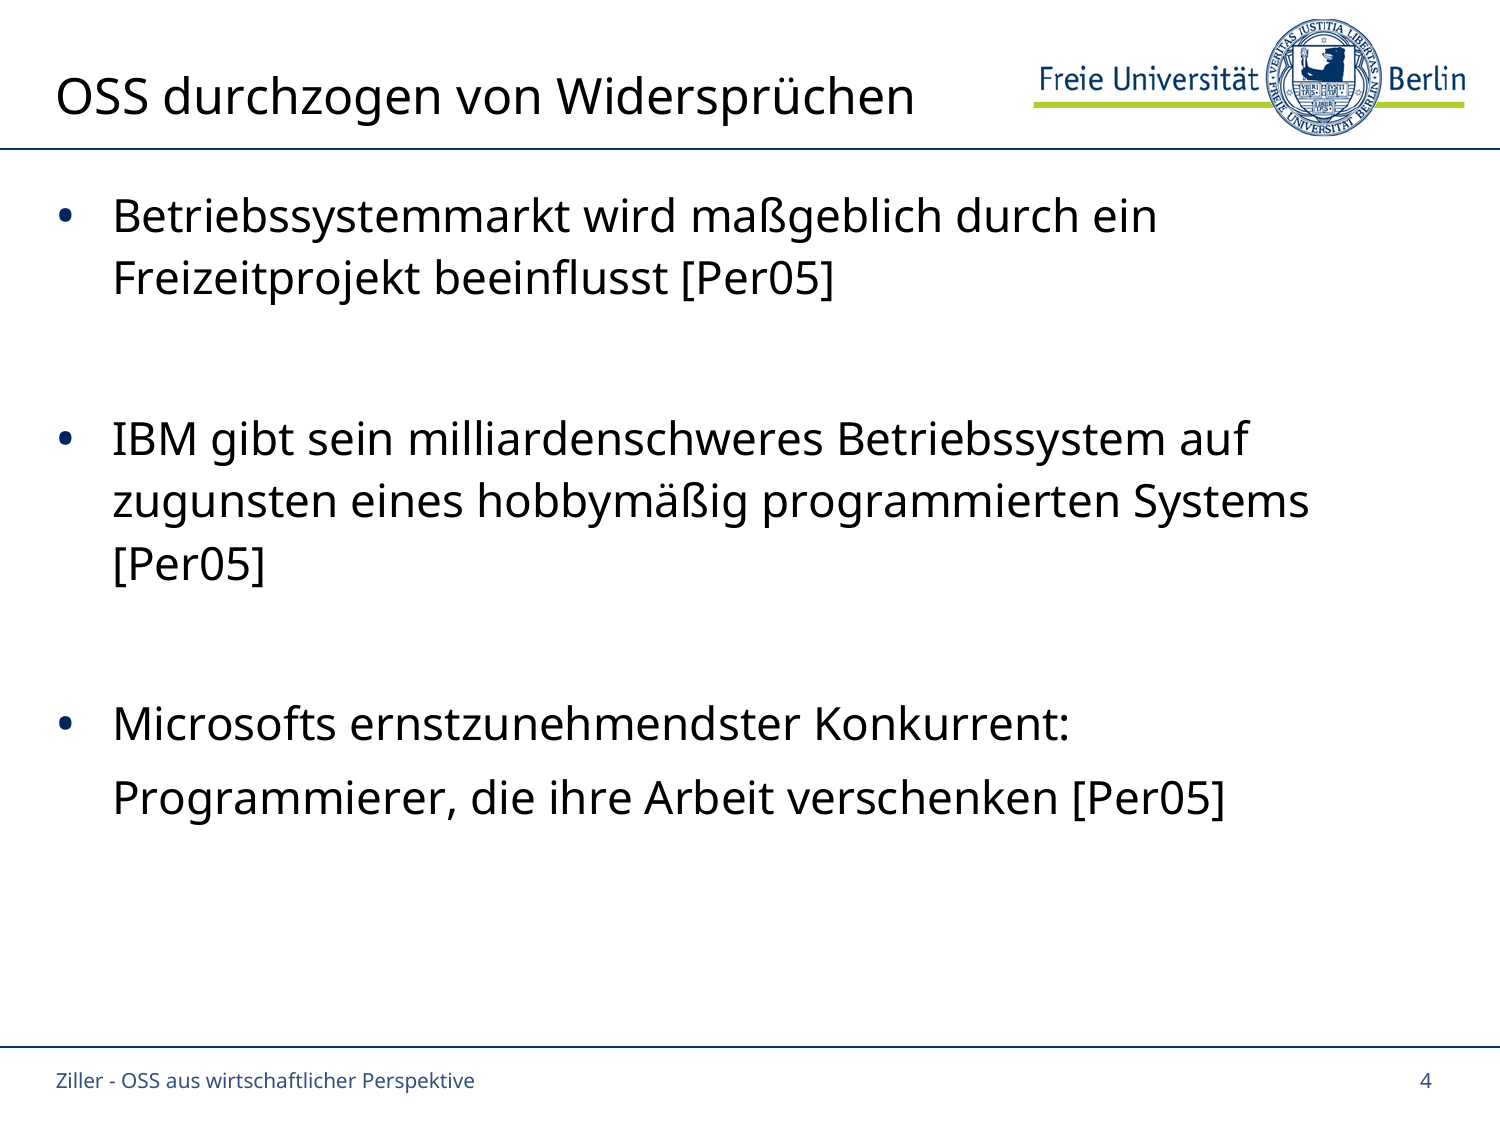

# OSS durchzogen von Widersprüchen
Betriebssystemmarkt wird maßgeblich durch ein Freizeitprojekt beeinflusst [Per05]
IBM gibt sein milliardenschweres Betriebssystem auf zugunsten eines hobbymäßig programmierten Systems [Per05]
Microsofts ernstzunehmendster Konkurrent:
Programmierer, die ihre Arbeit verschenken [Per05]
Ziller - OSS aus wirtschaftlicher Perspektive
4